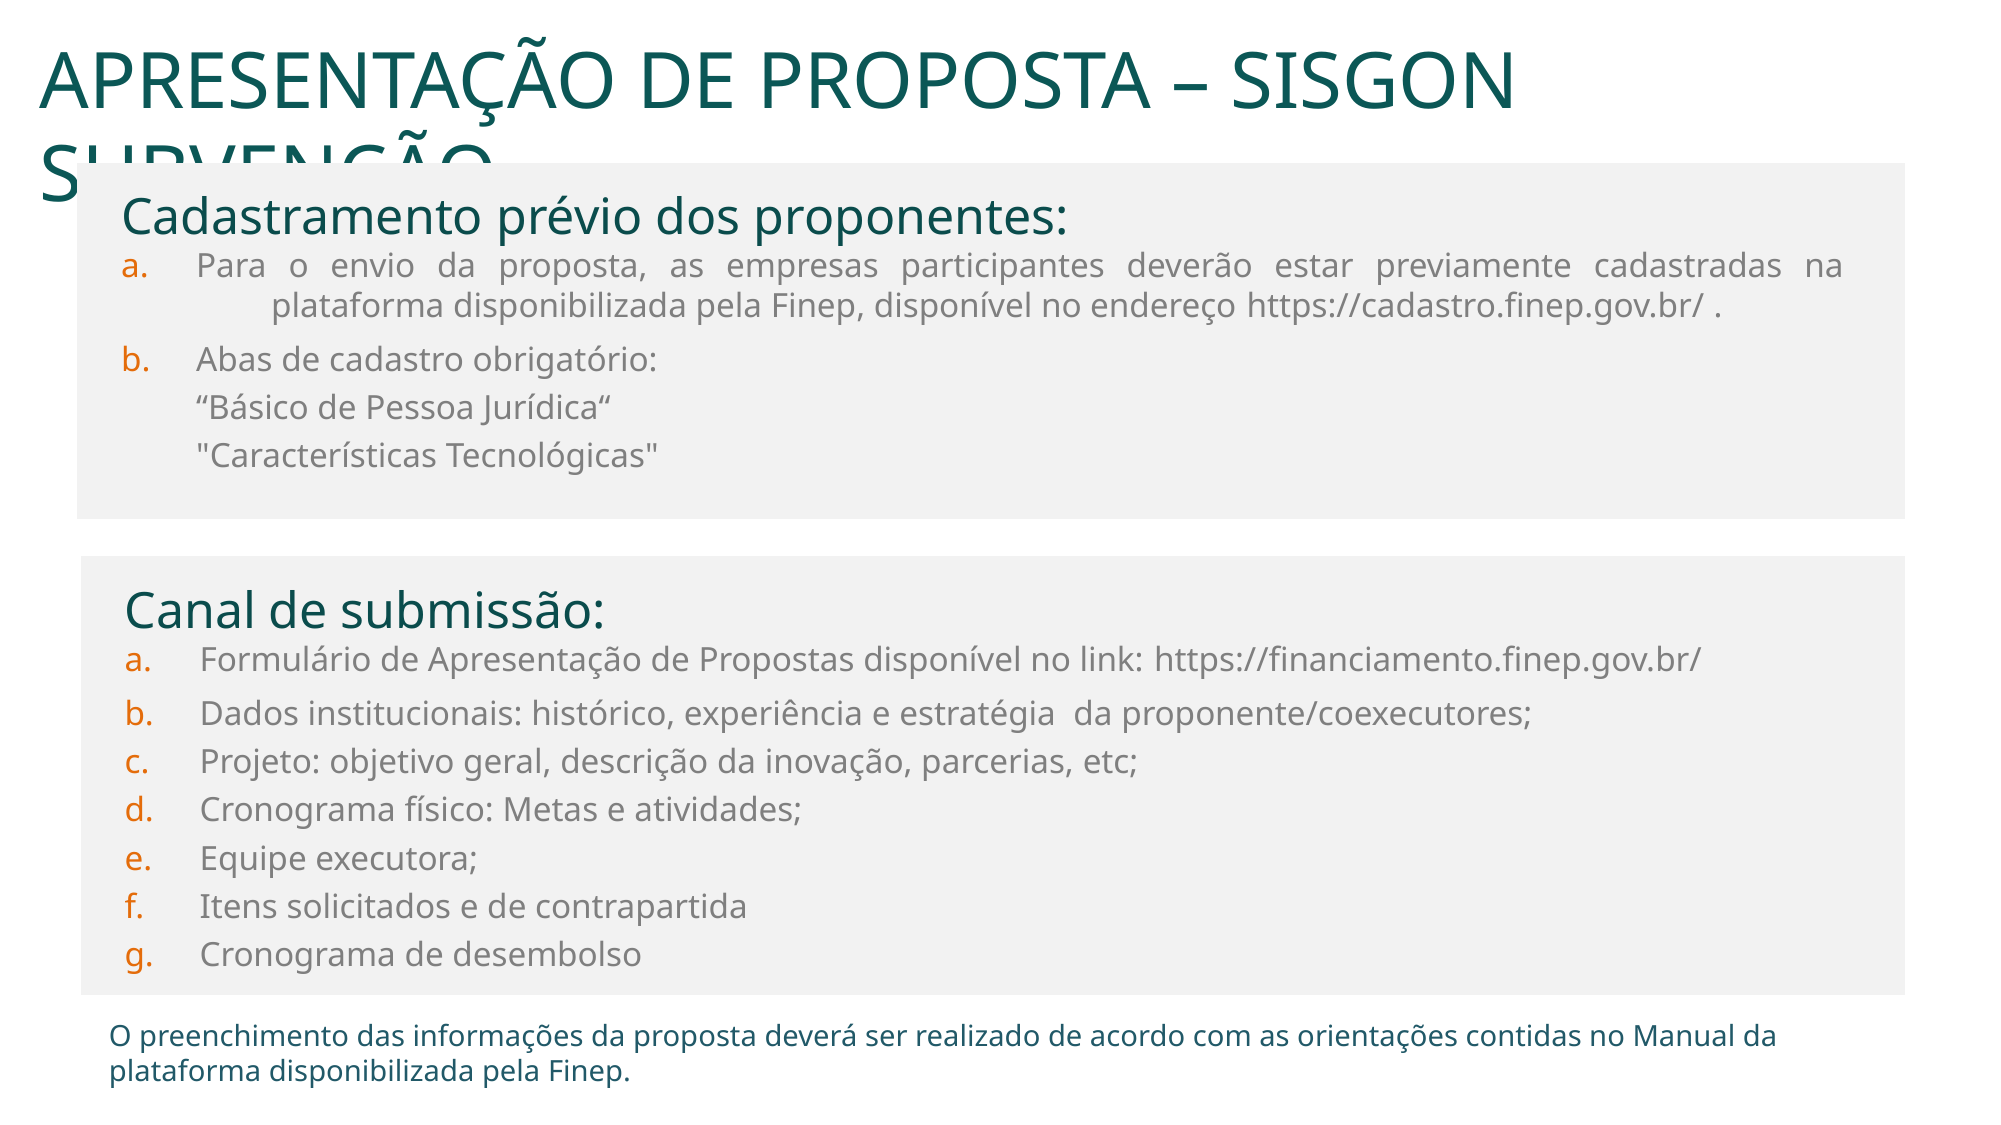

APRESENTAÇÃO DE PROPOSTA – SISGON SUBVENÇÃO
Cadastramento prévio dos proponentes:
Para o envio da proposta, as empresas participantes deverão estar previamente cadastradas na plataforma disponibilizada pela Finep, disponível no endereço https://cadastro.finep.gov.br/ .
Abas de cadastro obrigatório:
	“Básico de Pessoa Jurídica“
	"Características Tecnológicas"
Canal de submissão:
Formulário de Apresentação de Propostas disponível no link: https://financiamento.finep.gov.br/
Dados institucionais: histórico, experiência e estratégia da proponente/coexecutores;
Projeto: objetivo geral, descrição da inovação, parcerias, etc;
Cronograma físico: Metas e atividades;
Equipe executora;
Itens solicitados e de contrapartida
Cronograma de desembolso
O preenchimento das informações da proposta deverá ser realizado de acordo com as orientações contidas no Manual da plataforma disponibilizada pela Finep.